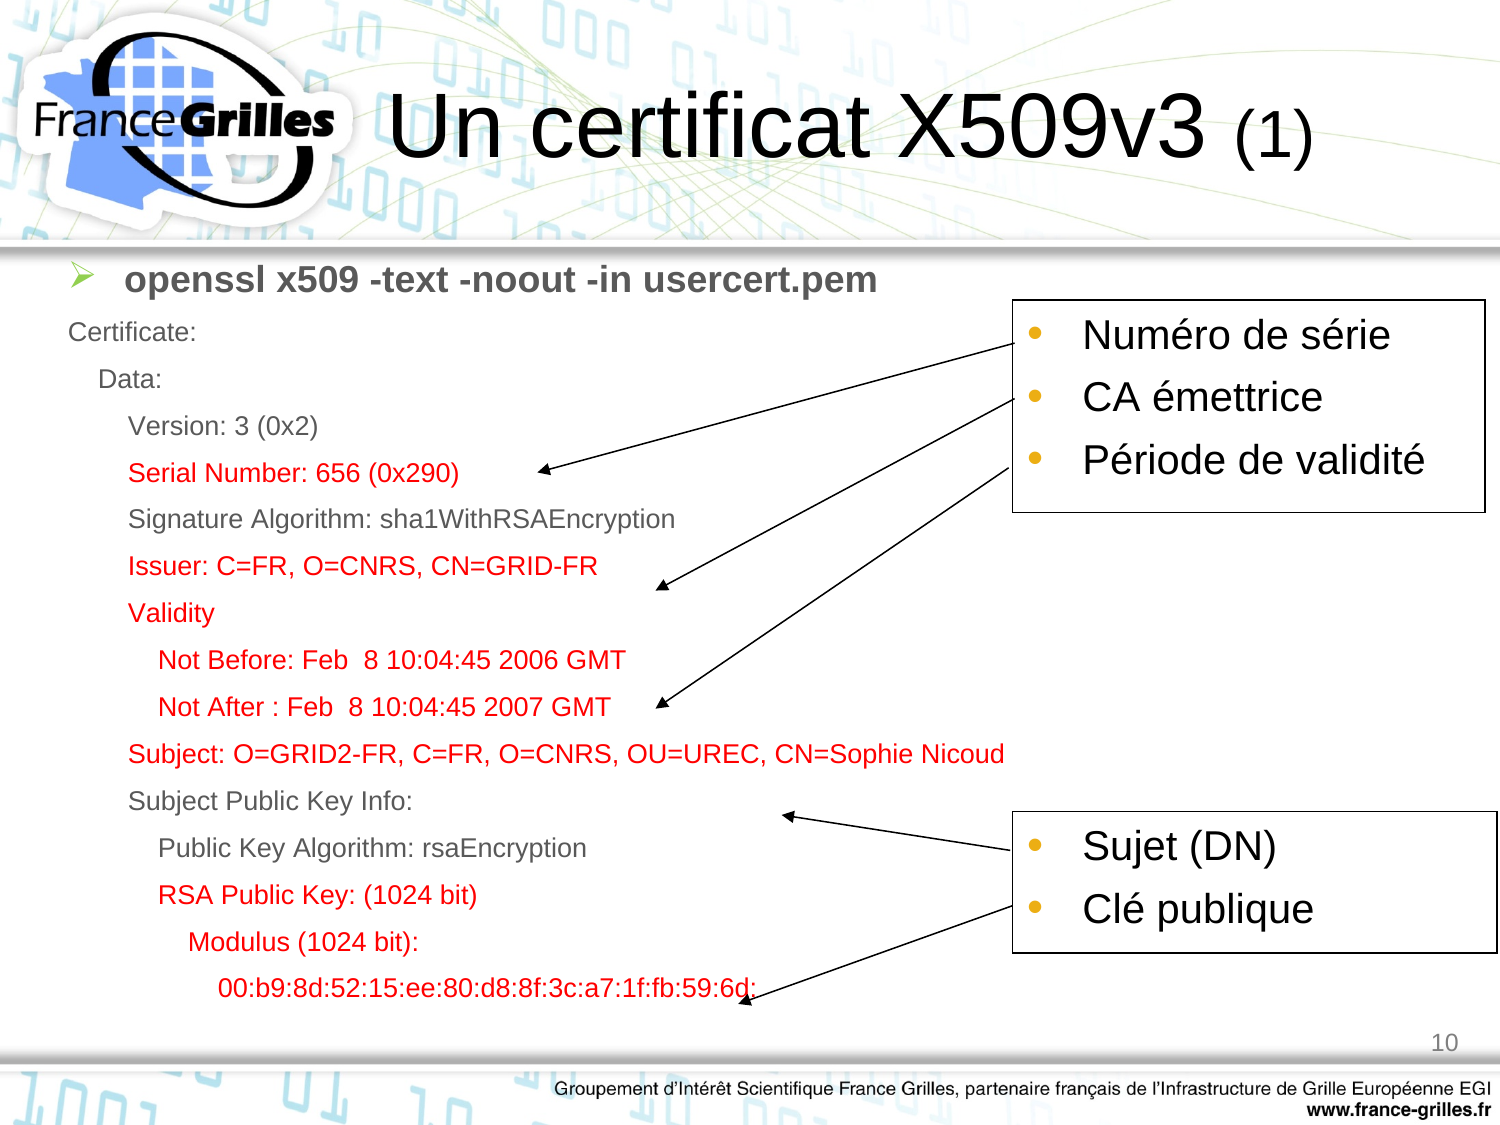

# Un certificat X509v3 (1)
openssl x509 -text -noout -in usercert.pem
Certificate:
 Data:
 Version: 3 (0x2)
 Serial Number: 656 (0x290)
 Signature Algorithm: sha1WithRSAEncryption
 Issuer: C=FR, O=CNRS, CN=GRID-FR
 Validity
 Not Before: Feb 8 10:04:45 2006 GMT
 Not After : Feb 8 10:04:45 2007 GMT
 Subject: O=GRID2-FR, C=FR, O=CNRS, OU=UREC, CN=Sophie Nicoud
 Subject Public Key Info:
 Public Key Algorithm: rsaEncryption
 RSA Public Key: (1024 bit)
 Modulus (1024 bit):
 00:b9:8d:52:15:ee:80:d8:8f:3c:a7:1f:fb:59:6d:
Numéro de série
CA émettrice
Période de validité
Sujet (DN)
Clé publique
10